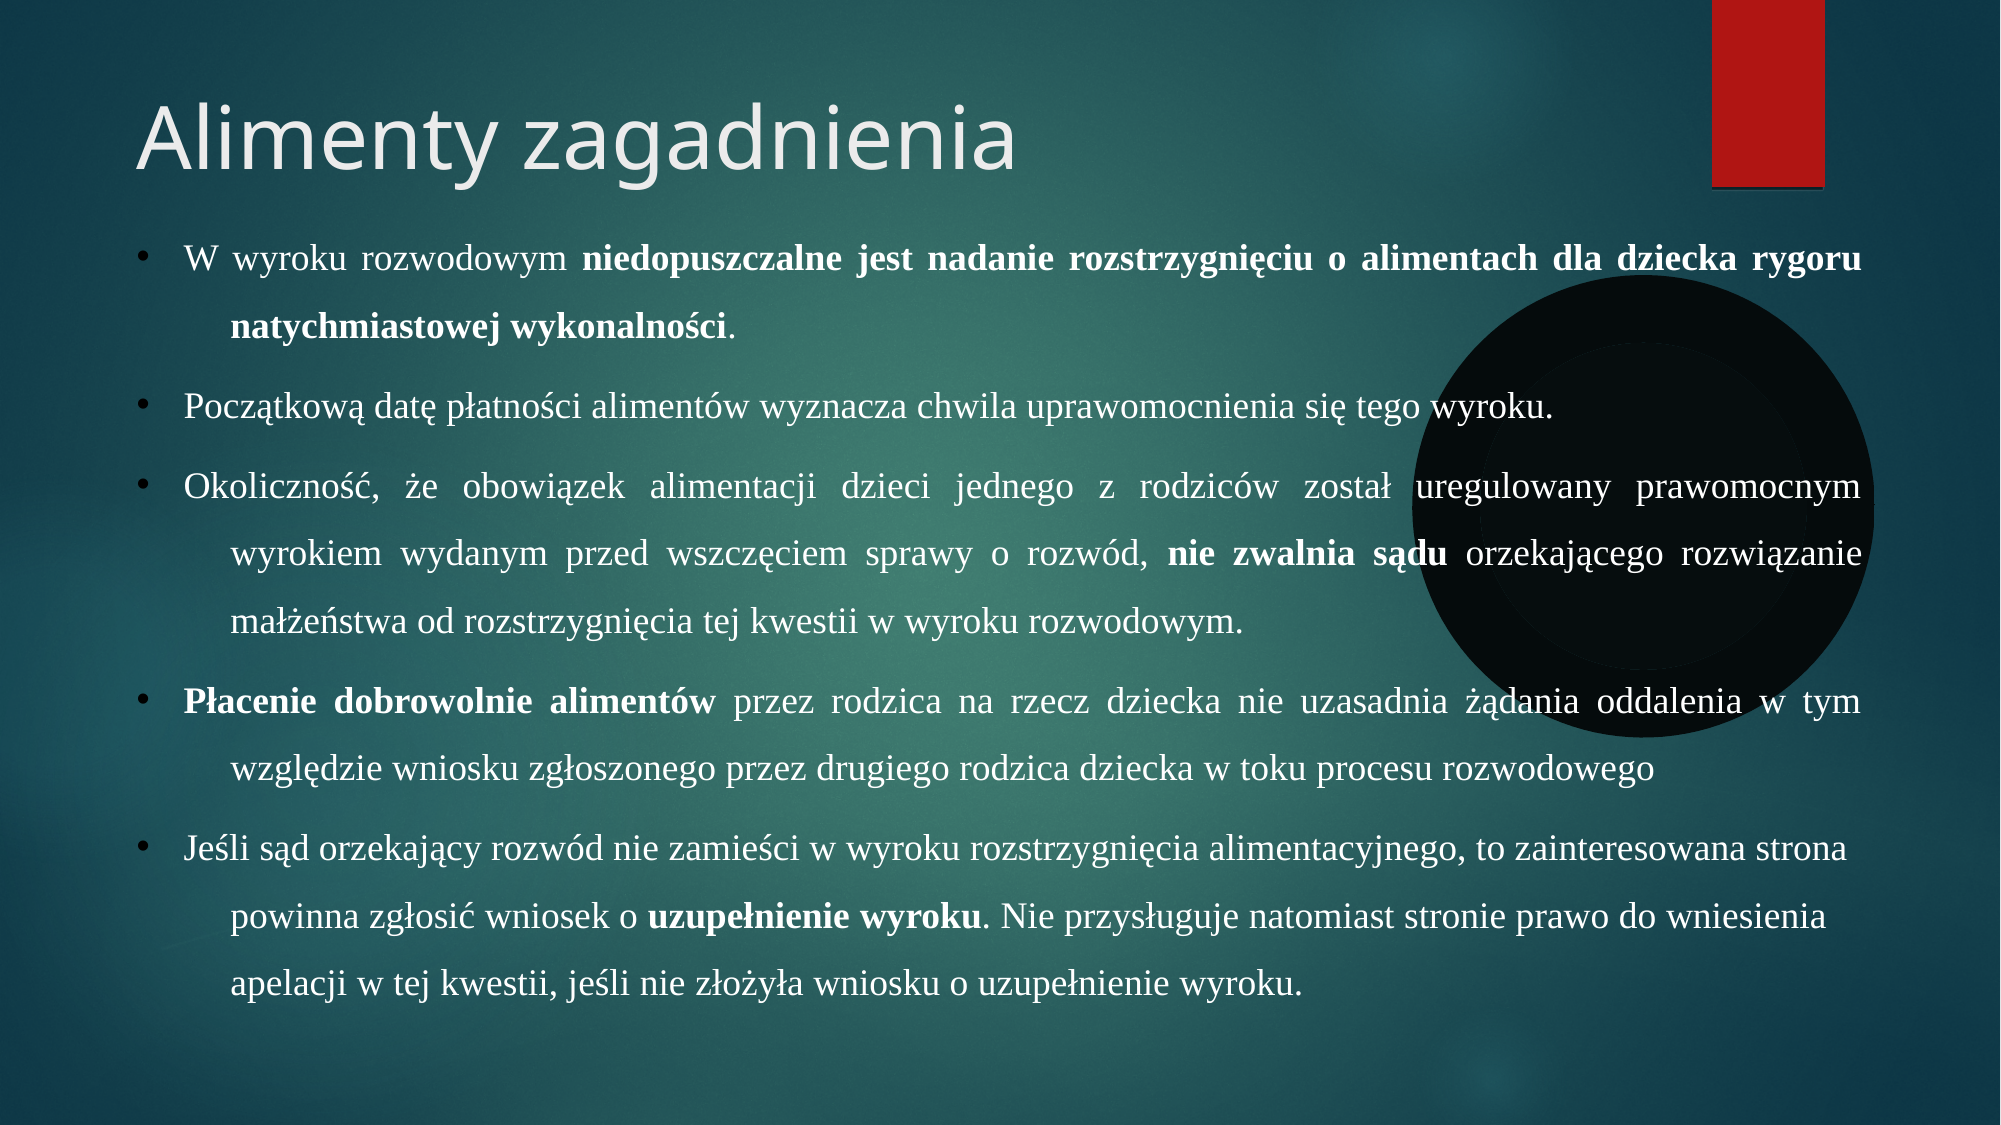

# Alimenty zagadnienia
W wyroku rozwodowym niedopuszczalne jest nadanie rozstrzygnięciu o alimentach dla dziecka rygoru natychmiastowej wykonalności.
Początkową datę płatności alimentów wyznacza chwila uprawomocnienia się tego wyroku.
Okoliczność, że obowiązek alimentacji dzieci jednego z rodziców został uregulowany prawomocnym wyrokiem wydanym przed wszczęciem sprawy o rozwód, nie zwalnia sądu orzekającego rozwiązanie małżeństwa od rozstrzygnięcia tej kwestii w wyroku rozwodowym.
Płacenie dobrowolnie alimentów przez rodzica na rzecz dziecka nie uzasadnia żądania oddalenia w tym względzie wniosku zgłoszonego przez drugiego rodzica dziecka w toku procesu rozwodowego
Jeśli sąd orzekający rozwód nie zamieści w wyroku rozstrzygnięcia alimentacyjnego, to zainteresowana strona powinna zgłosić wniosek o uzupełnienie wyroku. Nie przysługuje natomiast stronie prawo do wniesienia apelacji w tej kwestii, jeśli nie złożyła wniosku o uzupełnienie wyroku.